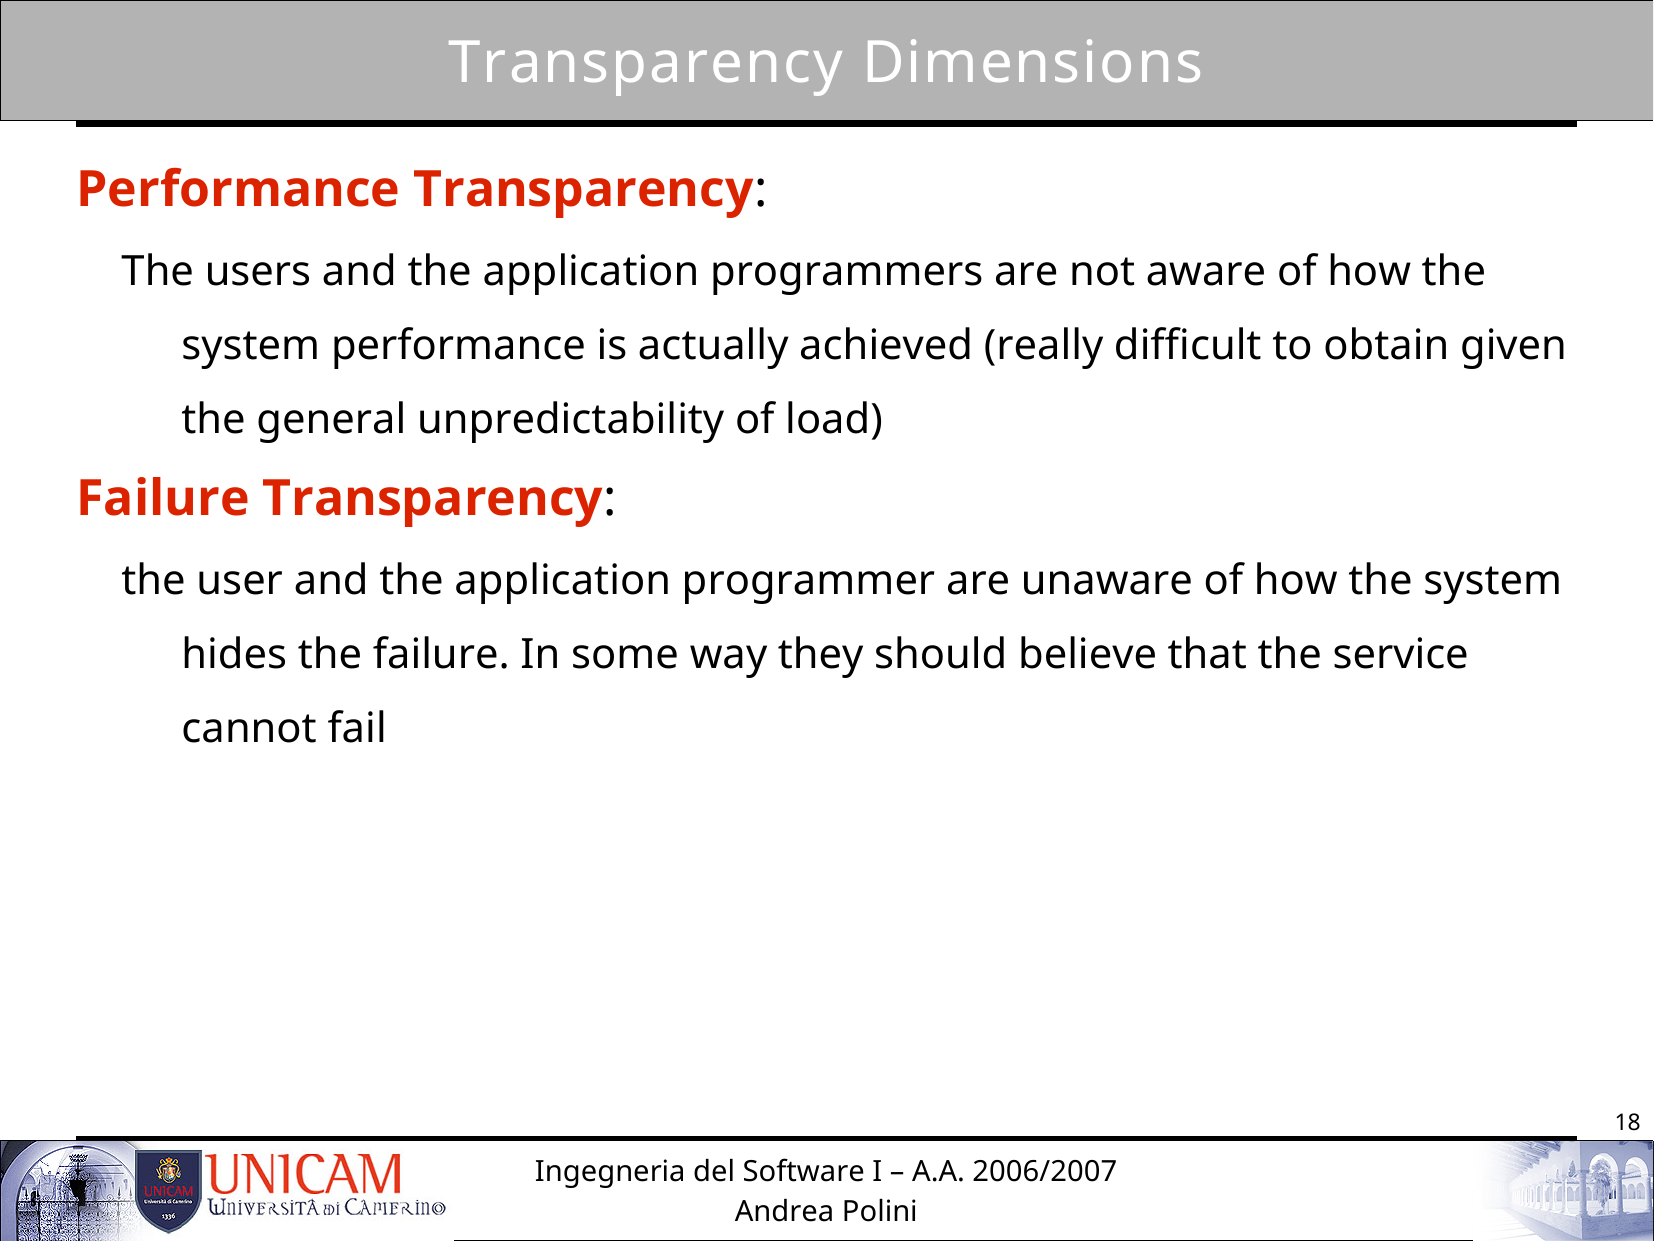

# Transparency Dimensions
Performance Transparency:
The users and the application programmers are not aware of how the system performance is actually achieved (really difficult to obtain given the general unpredictability of load)
Failure Transparency:
the user and the application programmer are unaware of how the system hides the failure. In some way they should believe that the service cannot fail
18